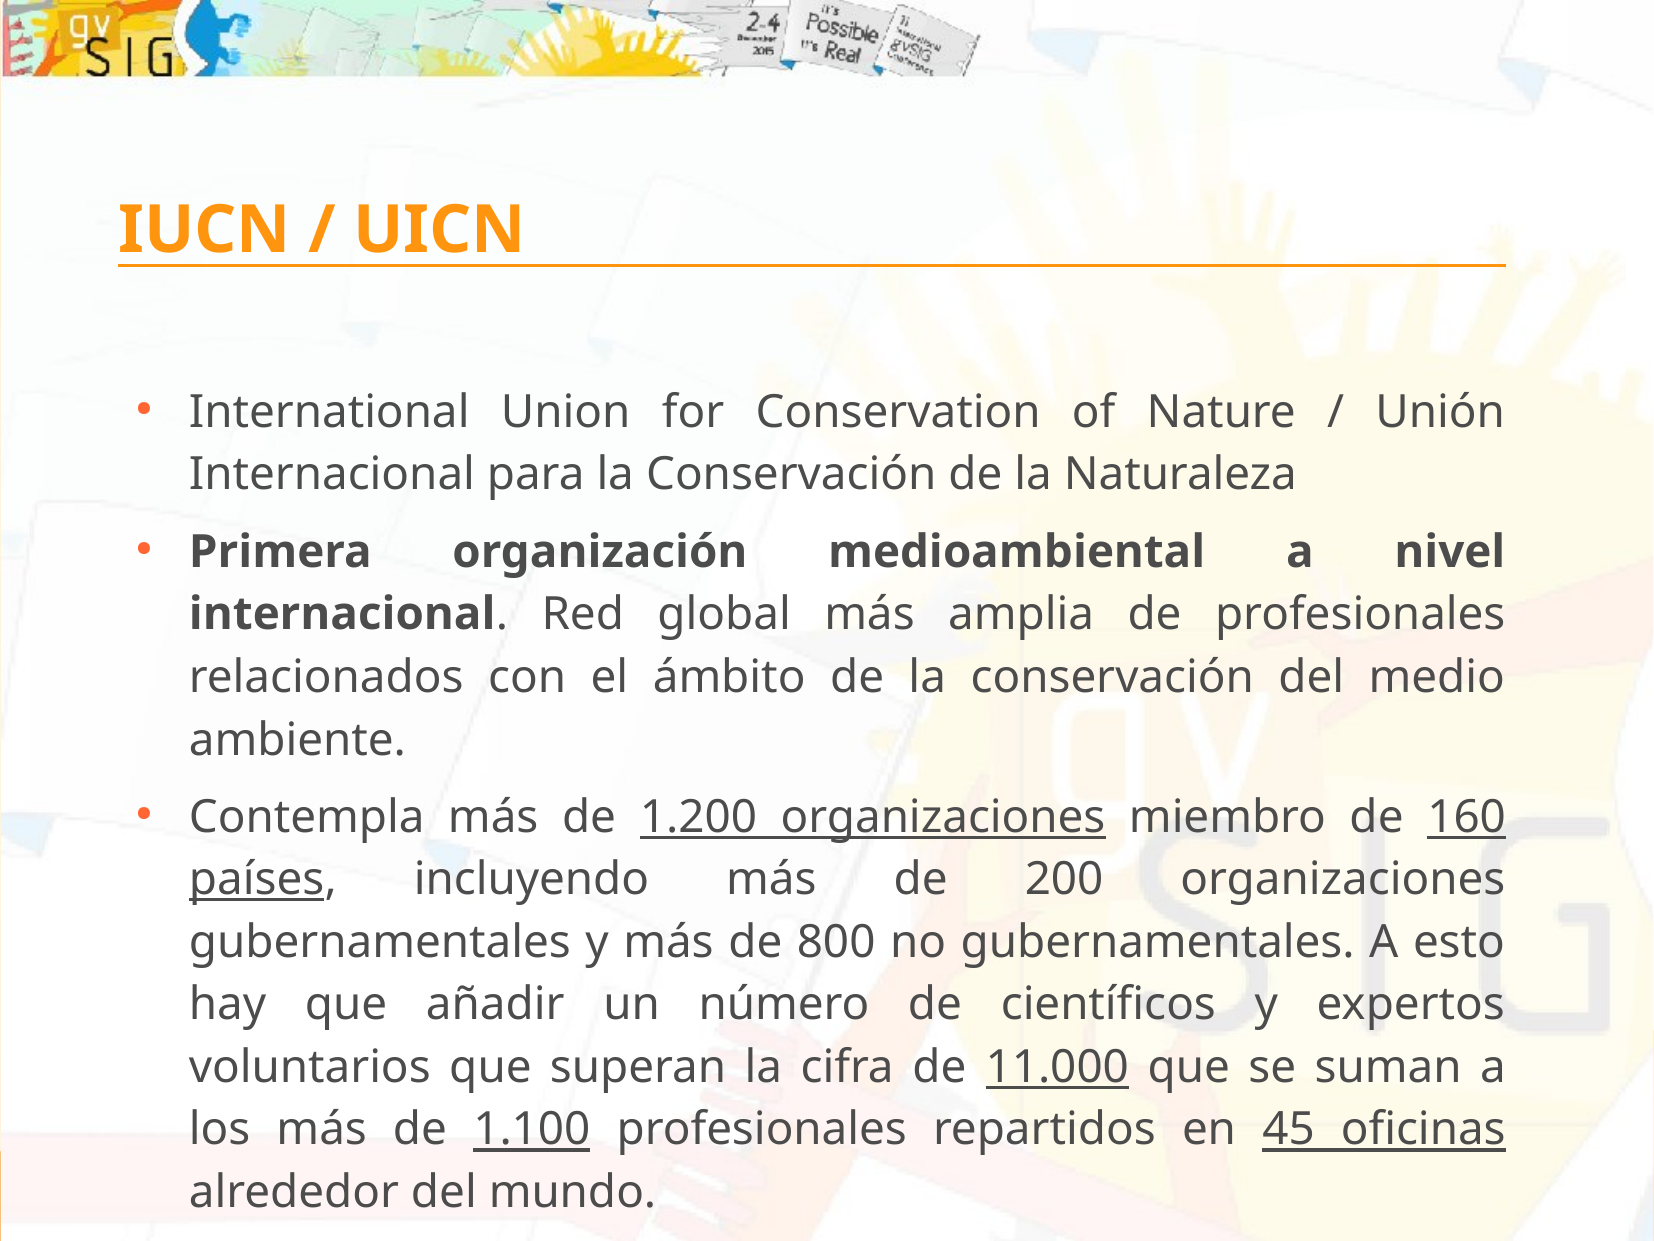

# IUCN / UICN
International Union for Conservation of Nature / Unión Internacional para la Conservación de la Naturaleza
Primera organización medioambiental a nivel internacional. Red global más amplia de profesionales relacionados con el ámbito de la conservación del medio ambiente.
Contempla más de 1.200 organizaciones miembro de 160 países, incluyendo más de 200 organizaciones gubernamentales y más de 800 no gubernamentales. A esto hay que añadir un número de científicos y expertos voluntarios que superan la cifra de 11.000 que se suman a los más de 1.100 profesionales repartidos en 45 oficinas alrededor del mundo.